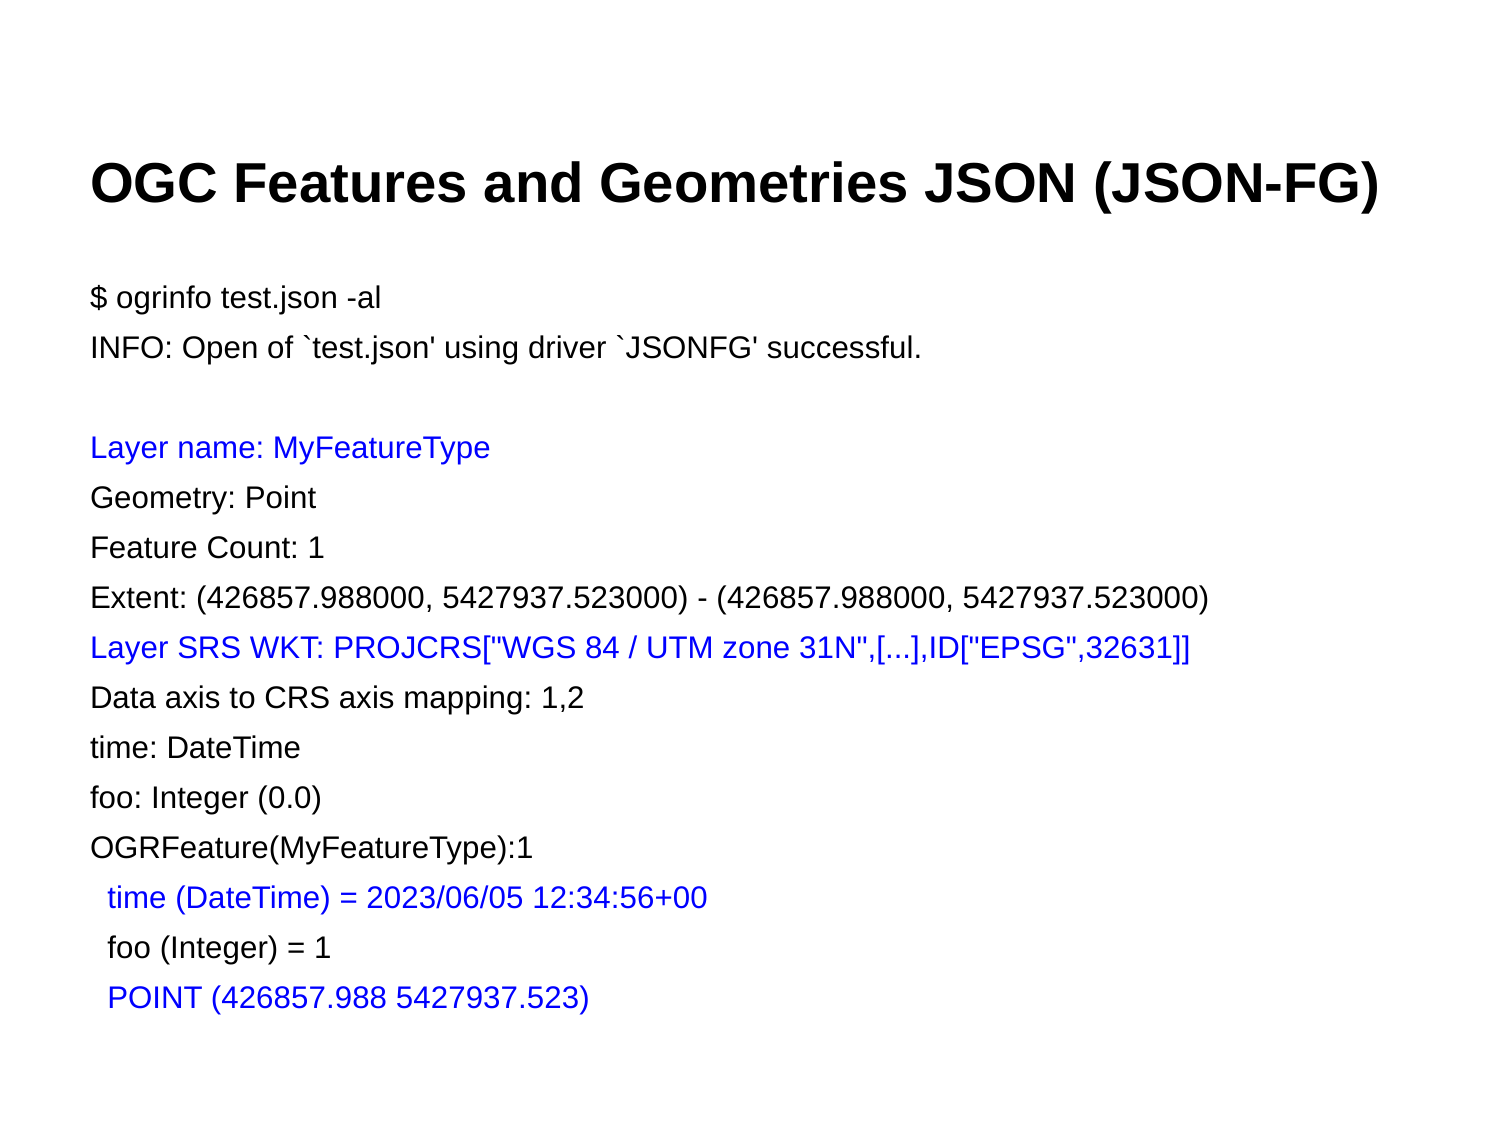

# OGC Features and Geometries JSON (JSON-FG)
$ ogrinfo test.json -al
INFO: Open of `test.json' using driver `JSONFG' successful.
Layer name: MyFeatureType
Geometry: Point
Feature Count: 1
Extent: (426857.988000, 5427937.523000) - (426857.988000, 5427937.523000)
Layer SRS WKT: PROJCRS["WGS 84 / UTM zone 31N",[...],ID["EPSG",32631]]
Data axis to CRS axis mapping: 1,2
time: DateTime
foo: Integer (0.0)
OGRFeature(MyFeatureType):1
 time (DateTime) = 2023/06/05 12:34:56+00
 foo (Integer) = 1
 POINT (426857.988 5427937.523)